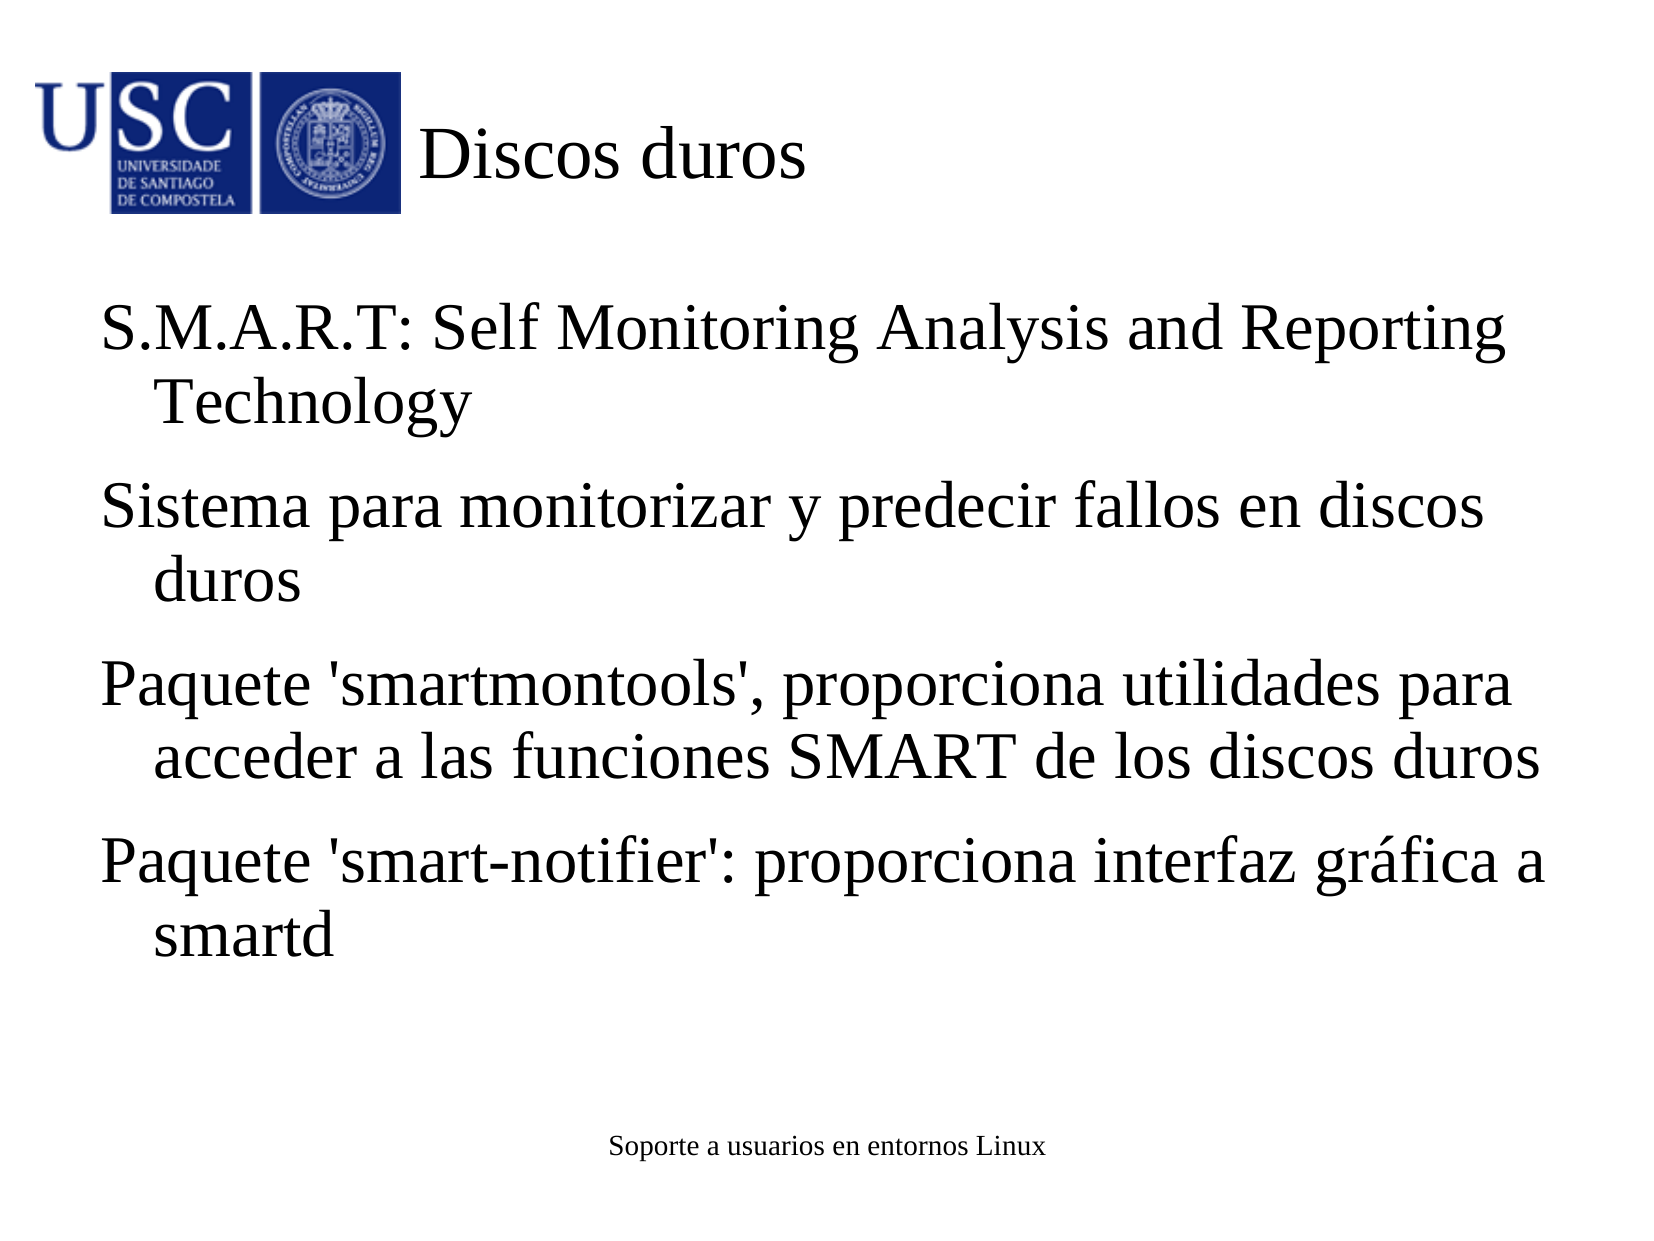

# Discos duros
S.M.A.R.T: Self Monitoring Analysis and Reporting Technology
Sistema para monitorizar y predecir fallos en discos duros
Paquete 'smartmontools', proporciona utilidades para acceder a las funciones SMART de los discos duros
Paquete 'smart-notifier': proporciona interfaz gráfica a smartd